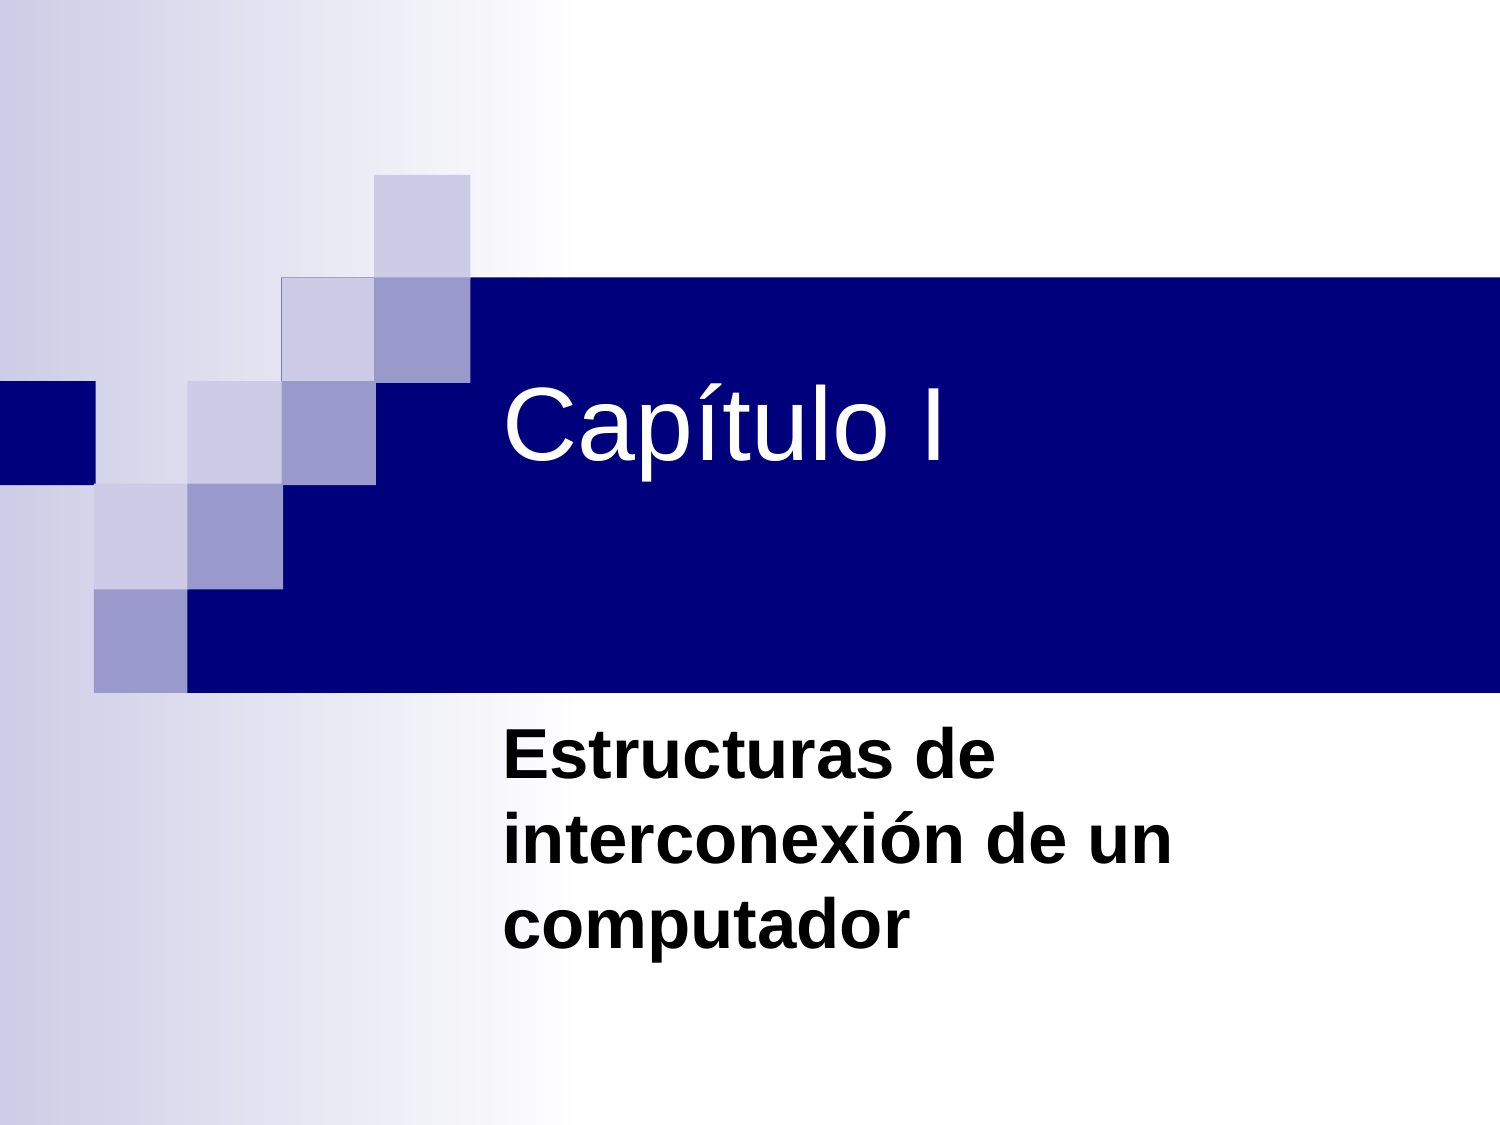

# Capítulo I
Estructuras de interconexión de un computador